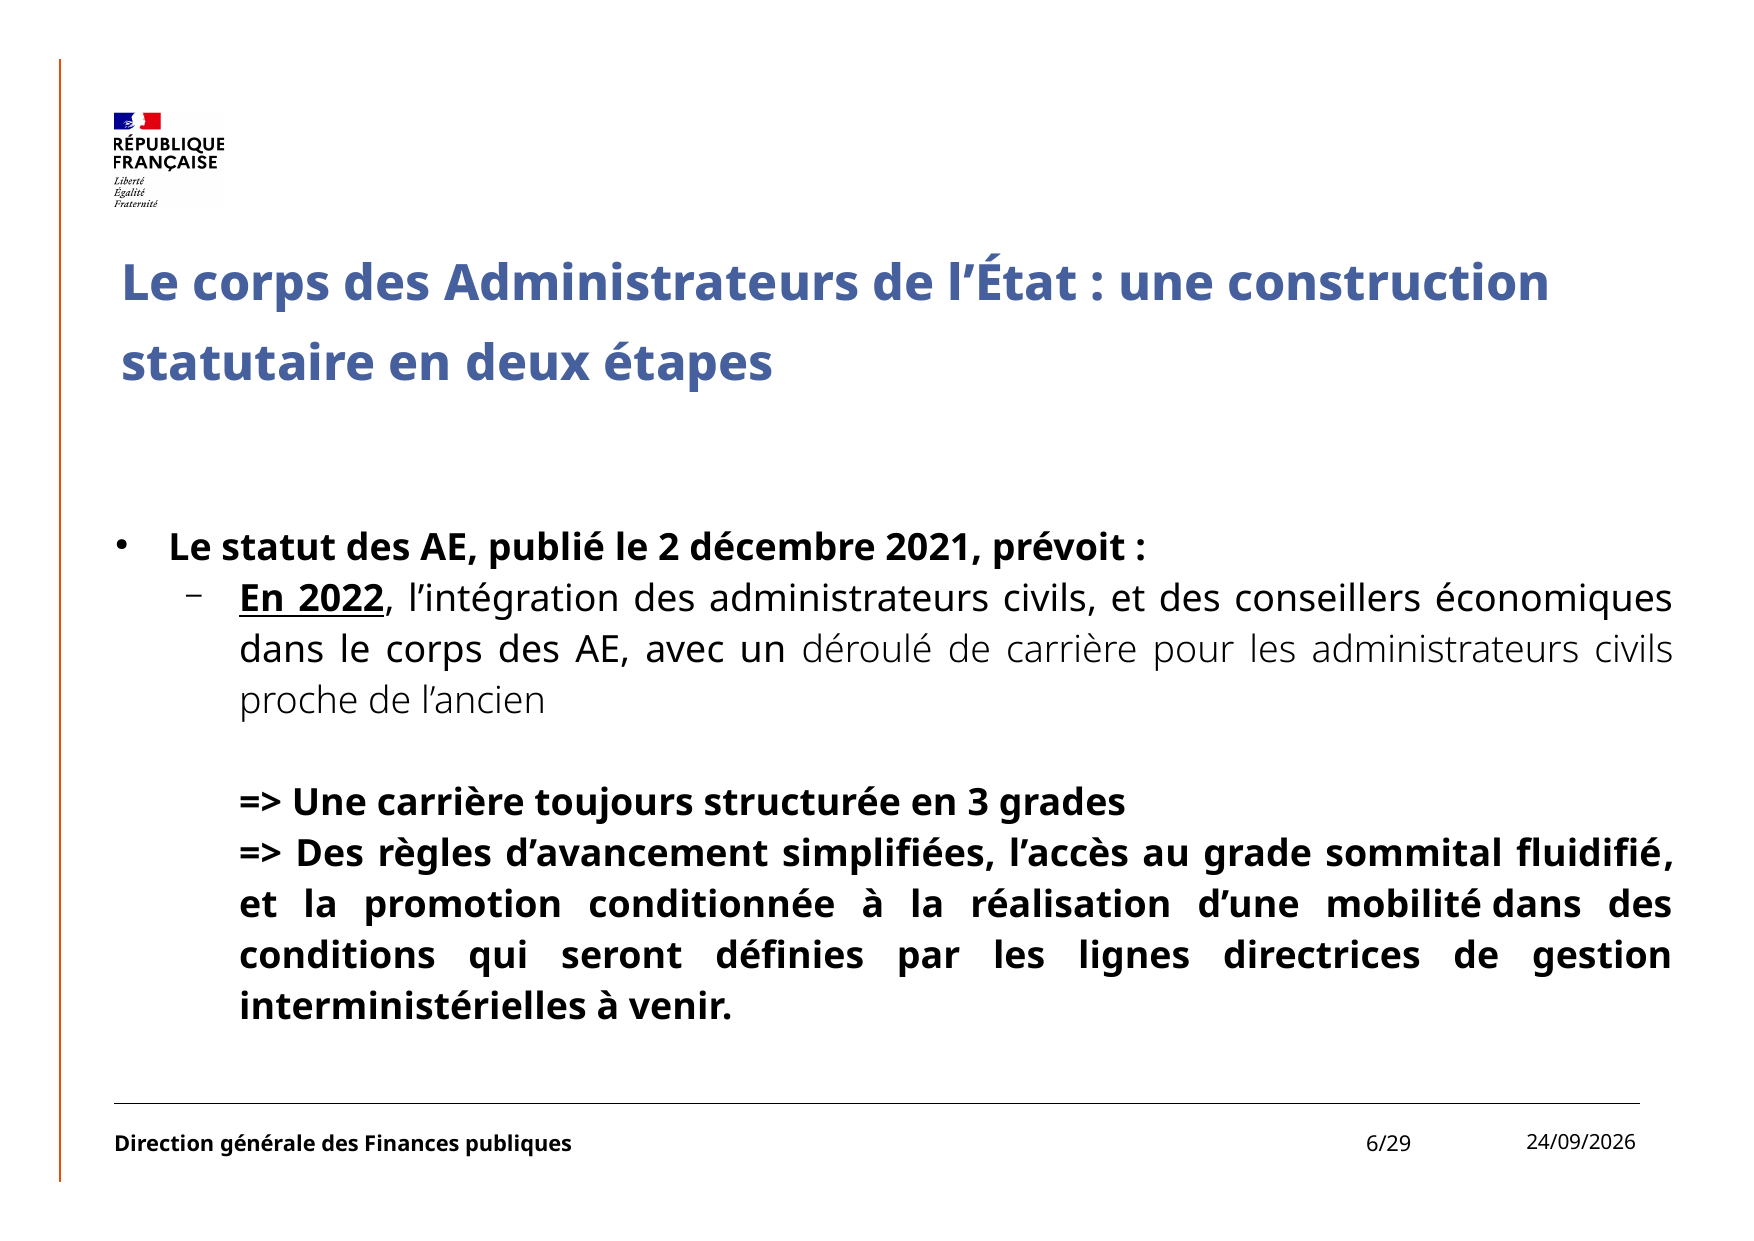

Le corps des Administrateurs de l’État : une construction statutaire en deux étapes
Le statut des AE, publié le 2 décembre 2021, prévoit :
En 2022, l’intégration des administrateurs civils, et des conseillers économiques dans le corps des AE, avec un déroulé de carrière pour les administrateurs civils proche de l’ancien
=> Une carrière toujours structurée en 3 grades
=> Des règles d’avancement simplifiées, l’accès au grade sommital fluidifié, et la promotion conditionnée à la réalisation d’une mobilité dans des conditions qui seront définies par les lignes directrices de gestion interministérielles à venir.